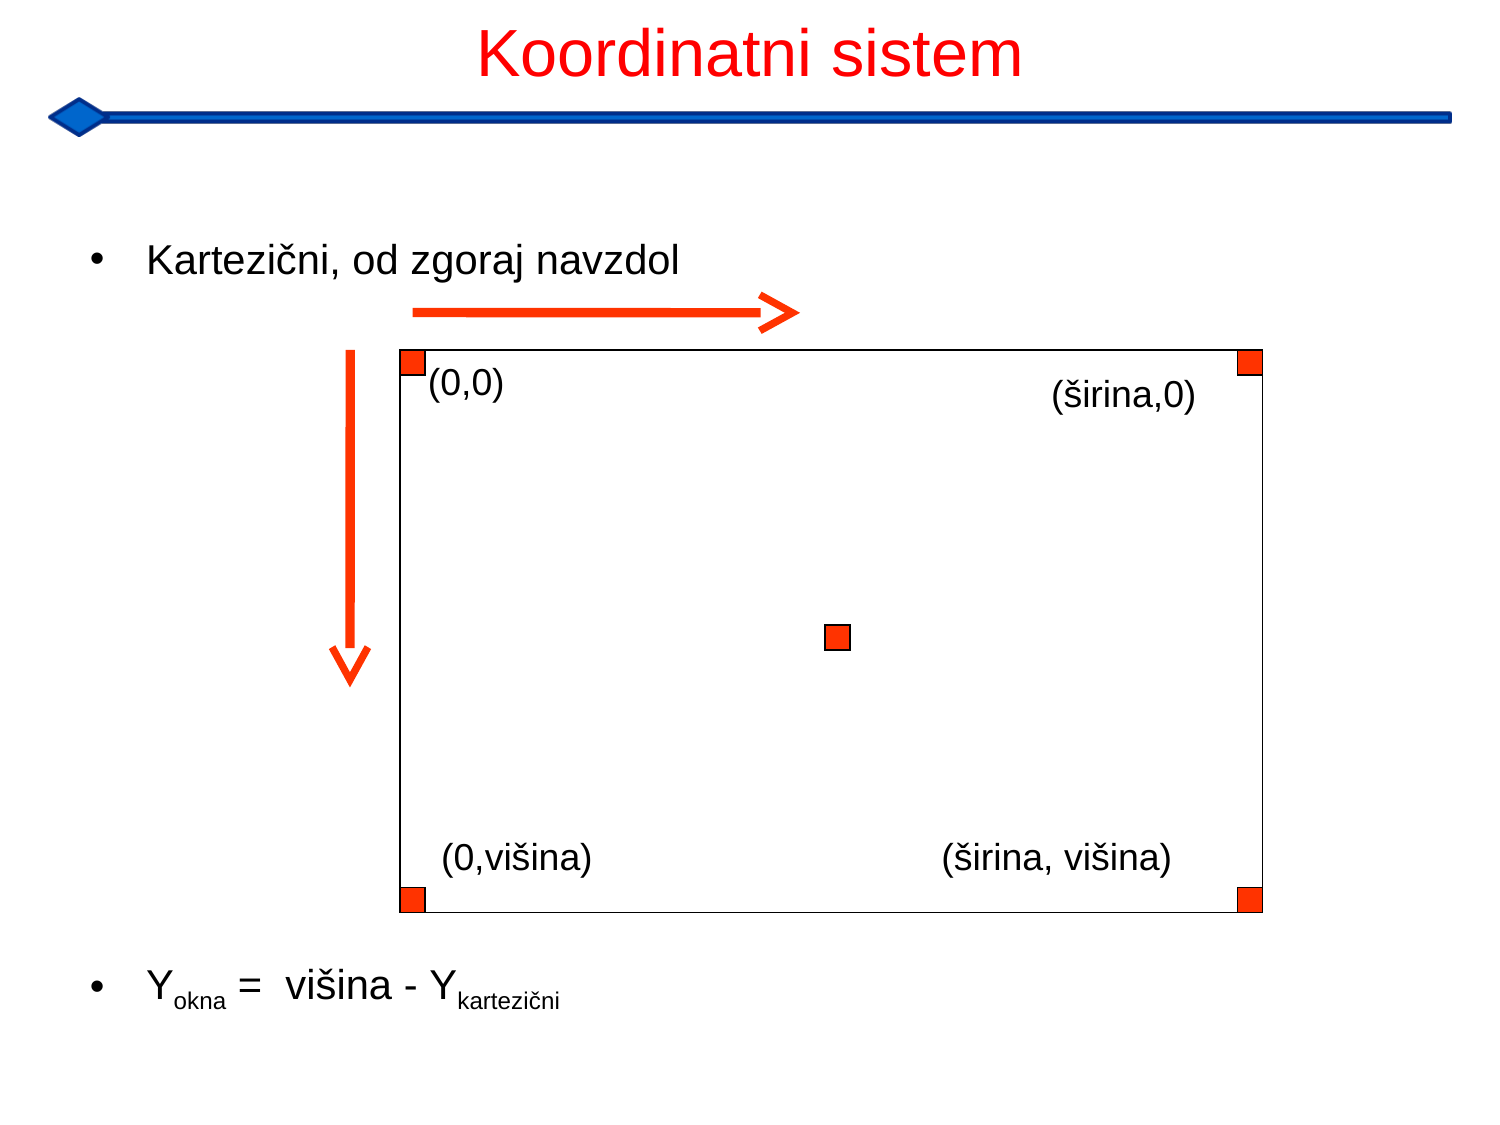

# Koordinatni sistem
Kartezični, od zgoraj navzdol
Yokna = višina - Ykartezični
(0,0)
(širina,0)
(0,višina)
(širina, višina)